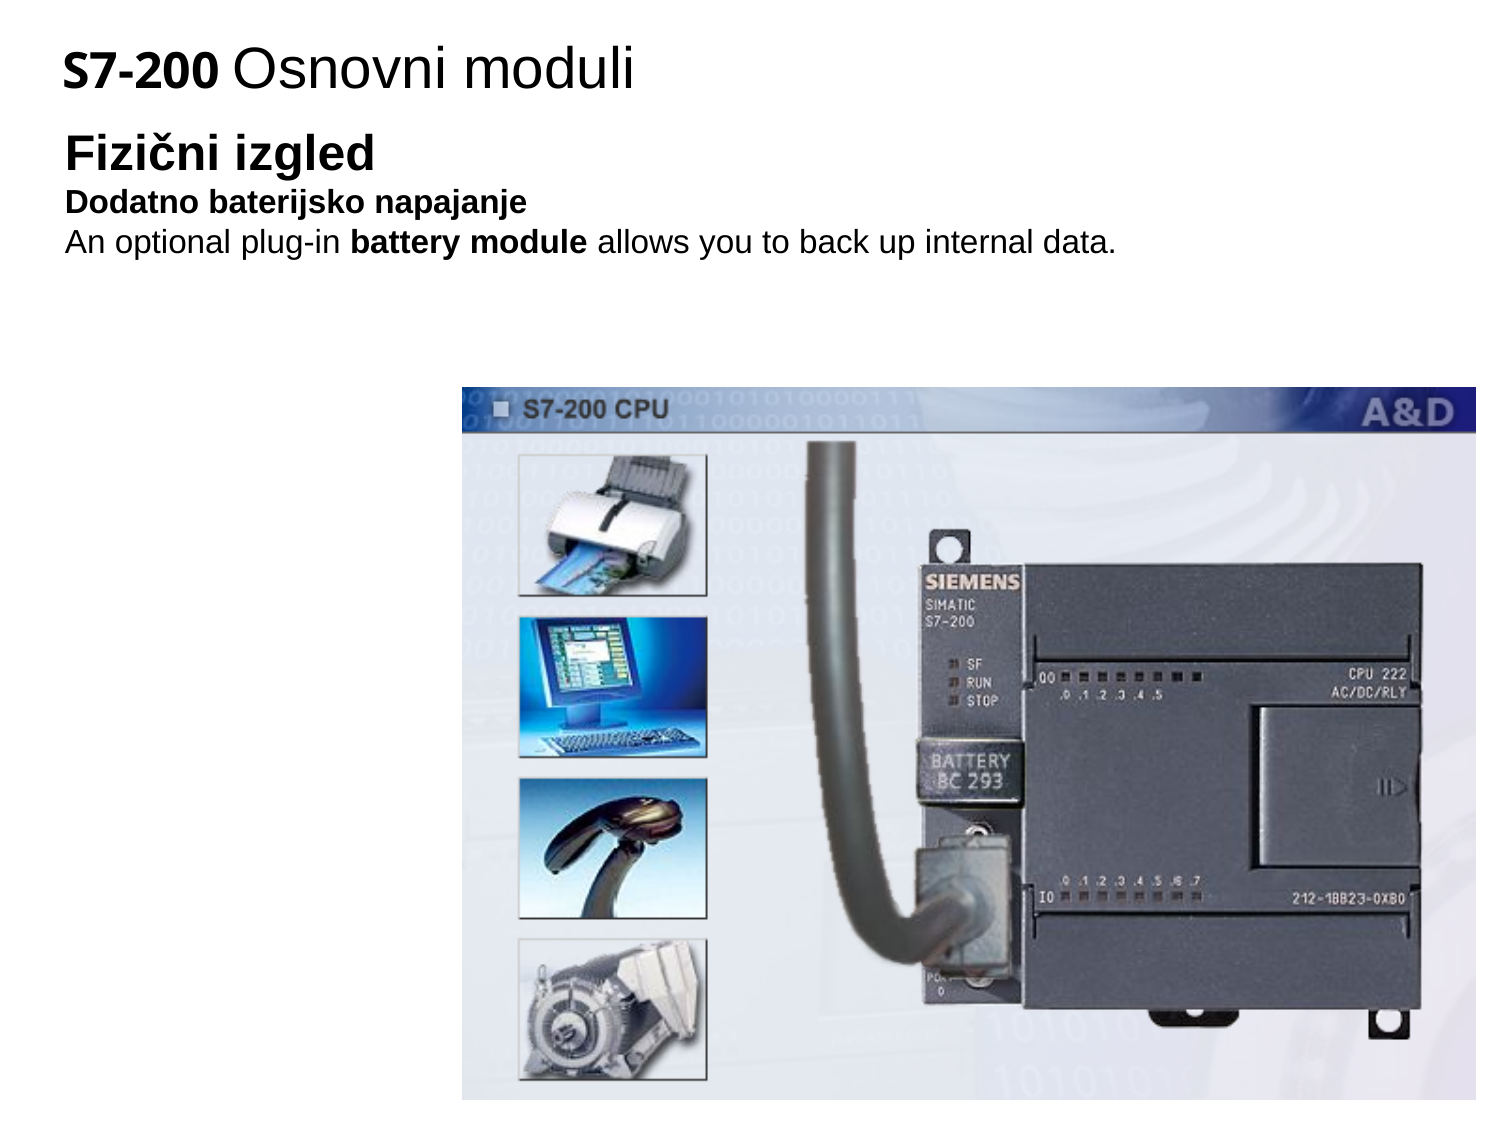

S7-200 Osnovni moduli
Fizični izgled
Dodatno baterijsko napajanje
An optional plug-in battery module allows you to back up internal data.